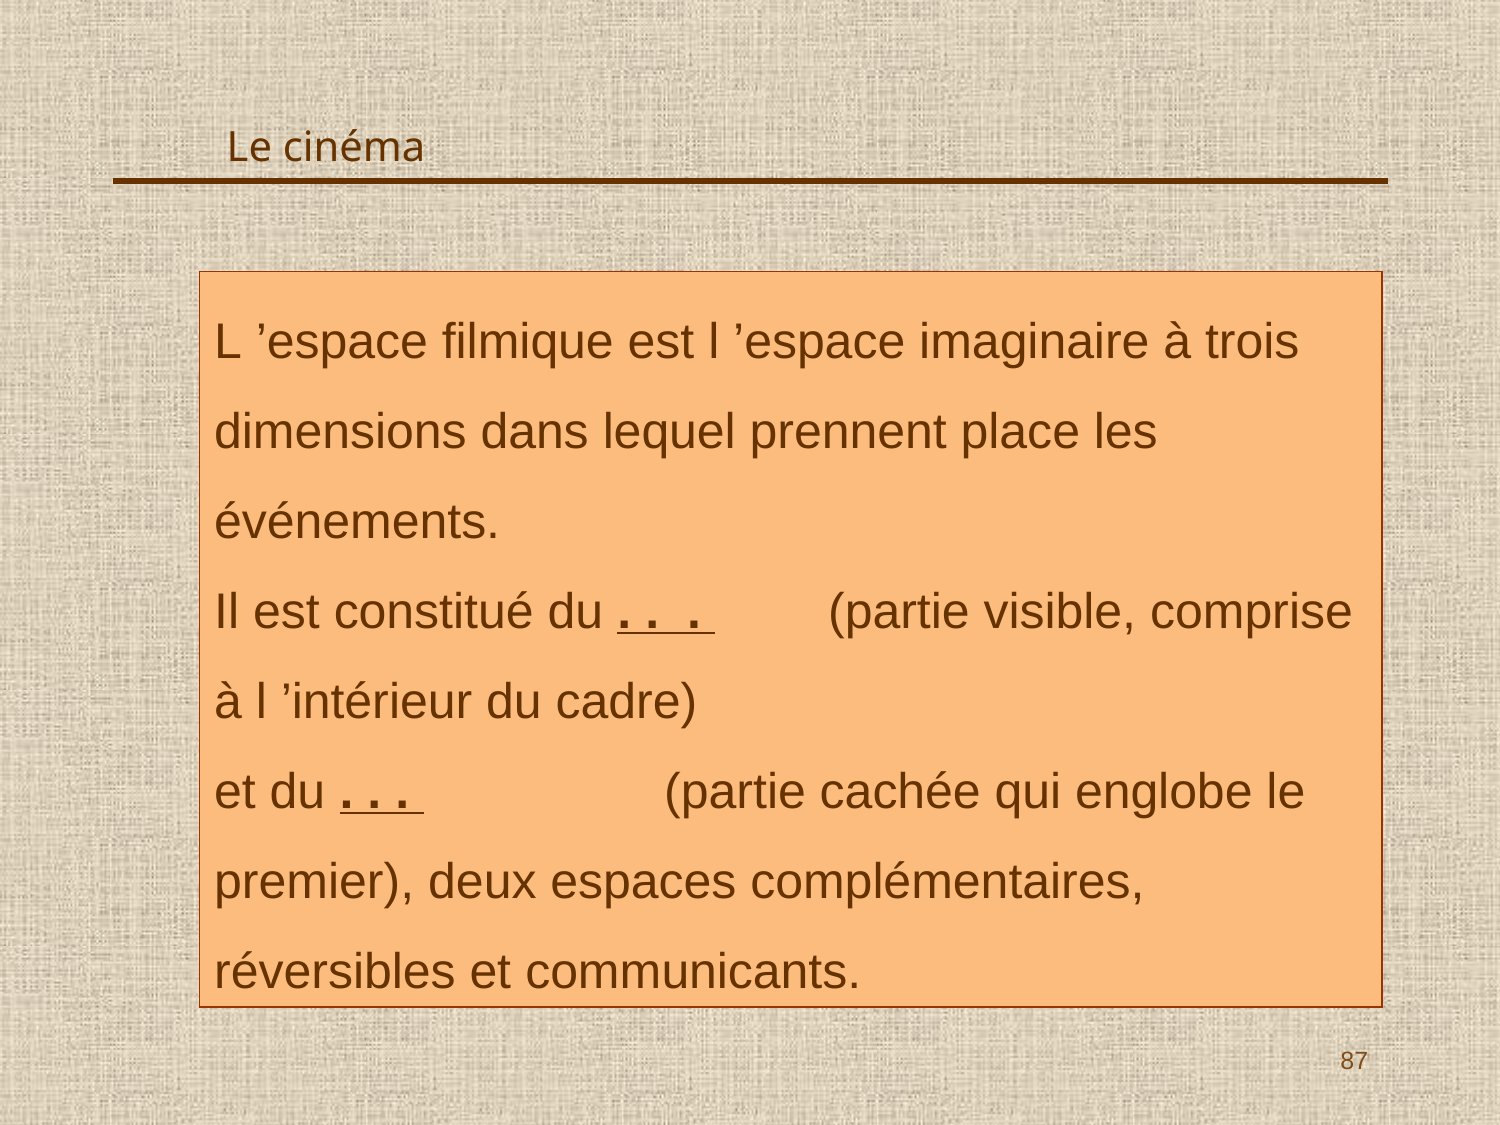

Le cinéma
L ’espace filmique est l ’espace imaginaire à trois dimensions dans lequel prennent place les événements.
Il est constitué du . . . 	 (partie visible, comprise à l ’intérieur du cadre)
et du . . . 		(partie cachée qui englobe le premier), deux espaces complémentaires, réversibles et communicants.
87